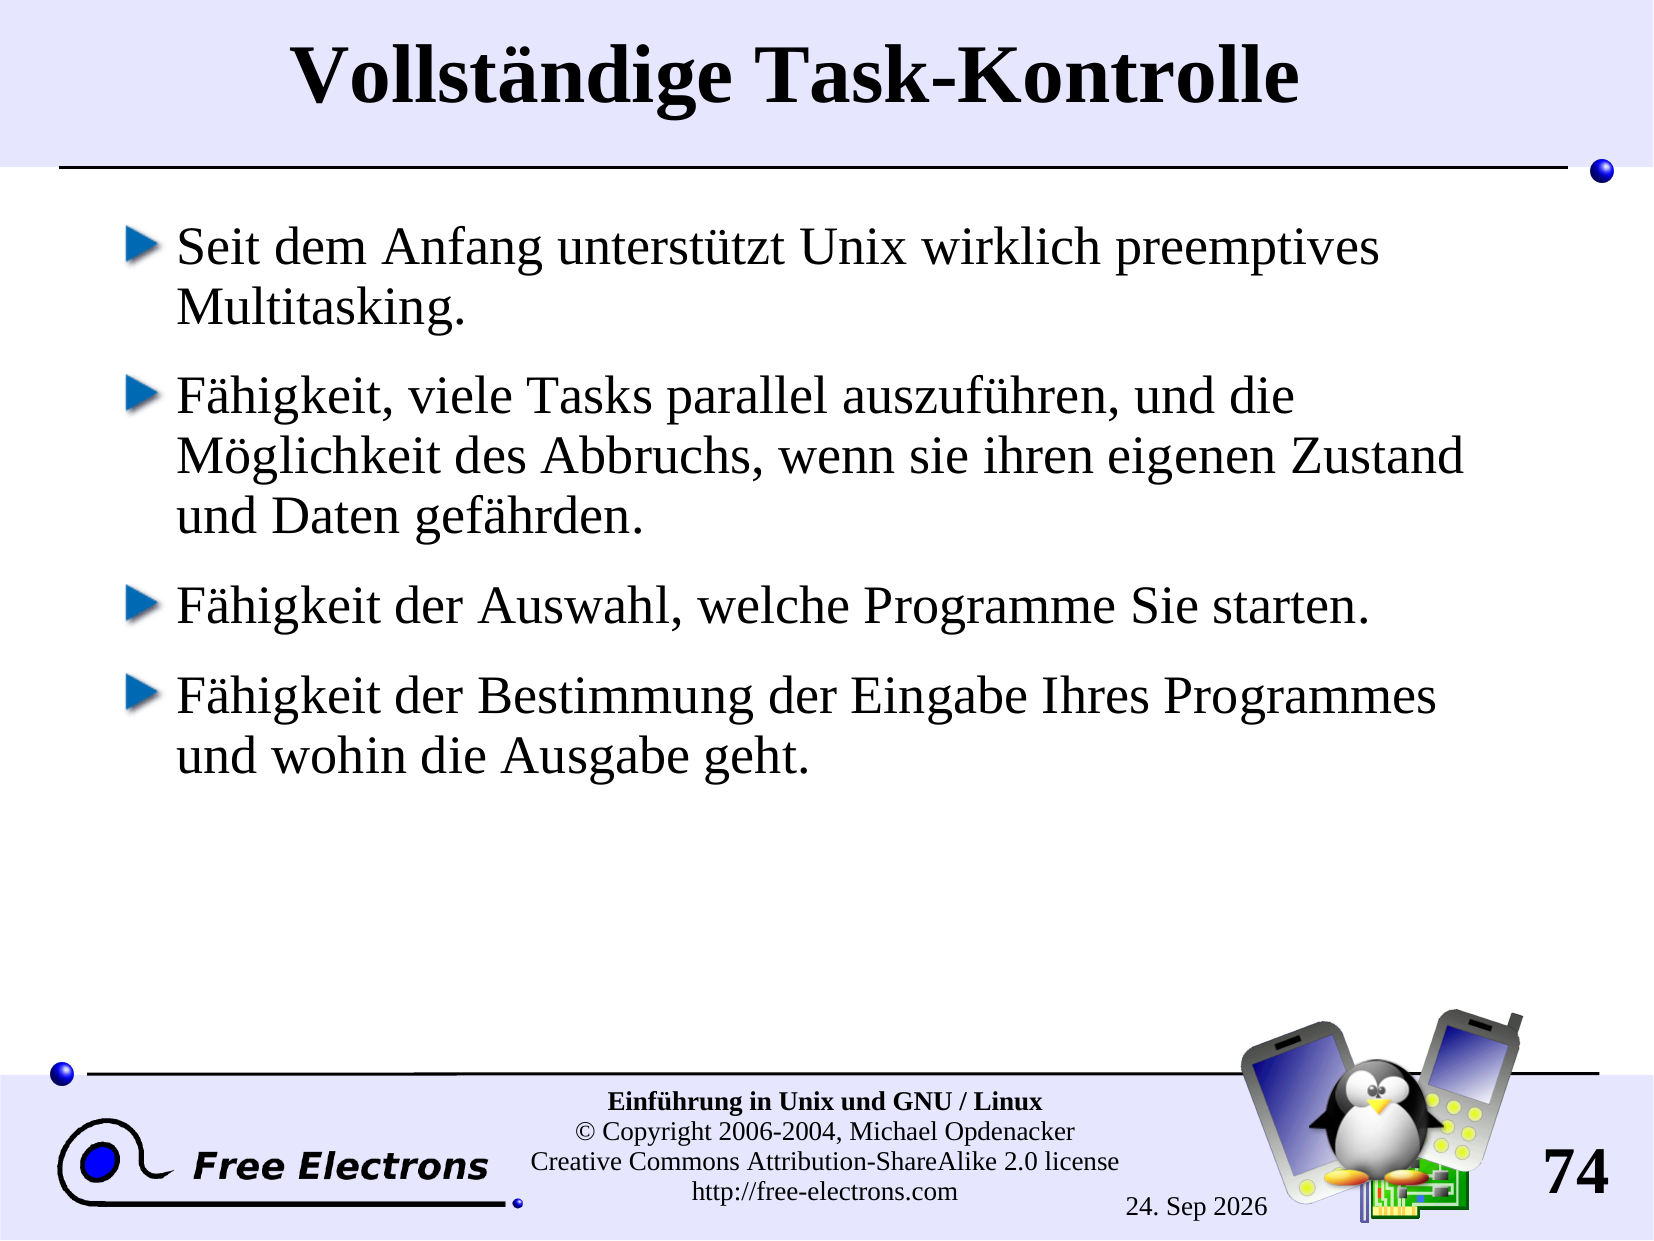

# Vollständige Task-Kontrolle
Seit dem Anfang unterstützt Unix wirklich preemptives Multitasking.
Fähigkeit, viele Tasks parallel auszuführen, und die Möglichkeit des Abbruchs, wenn sie ihren eigenen Zustand und Daten gefährden.
Fähigkeit der Auswahl, welche Programme Sie starten.
Fähigkeit der Bestimmung der Eingabe Ihres Programmes und wohin die Ausgabe geht.